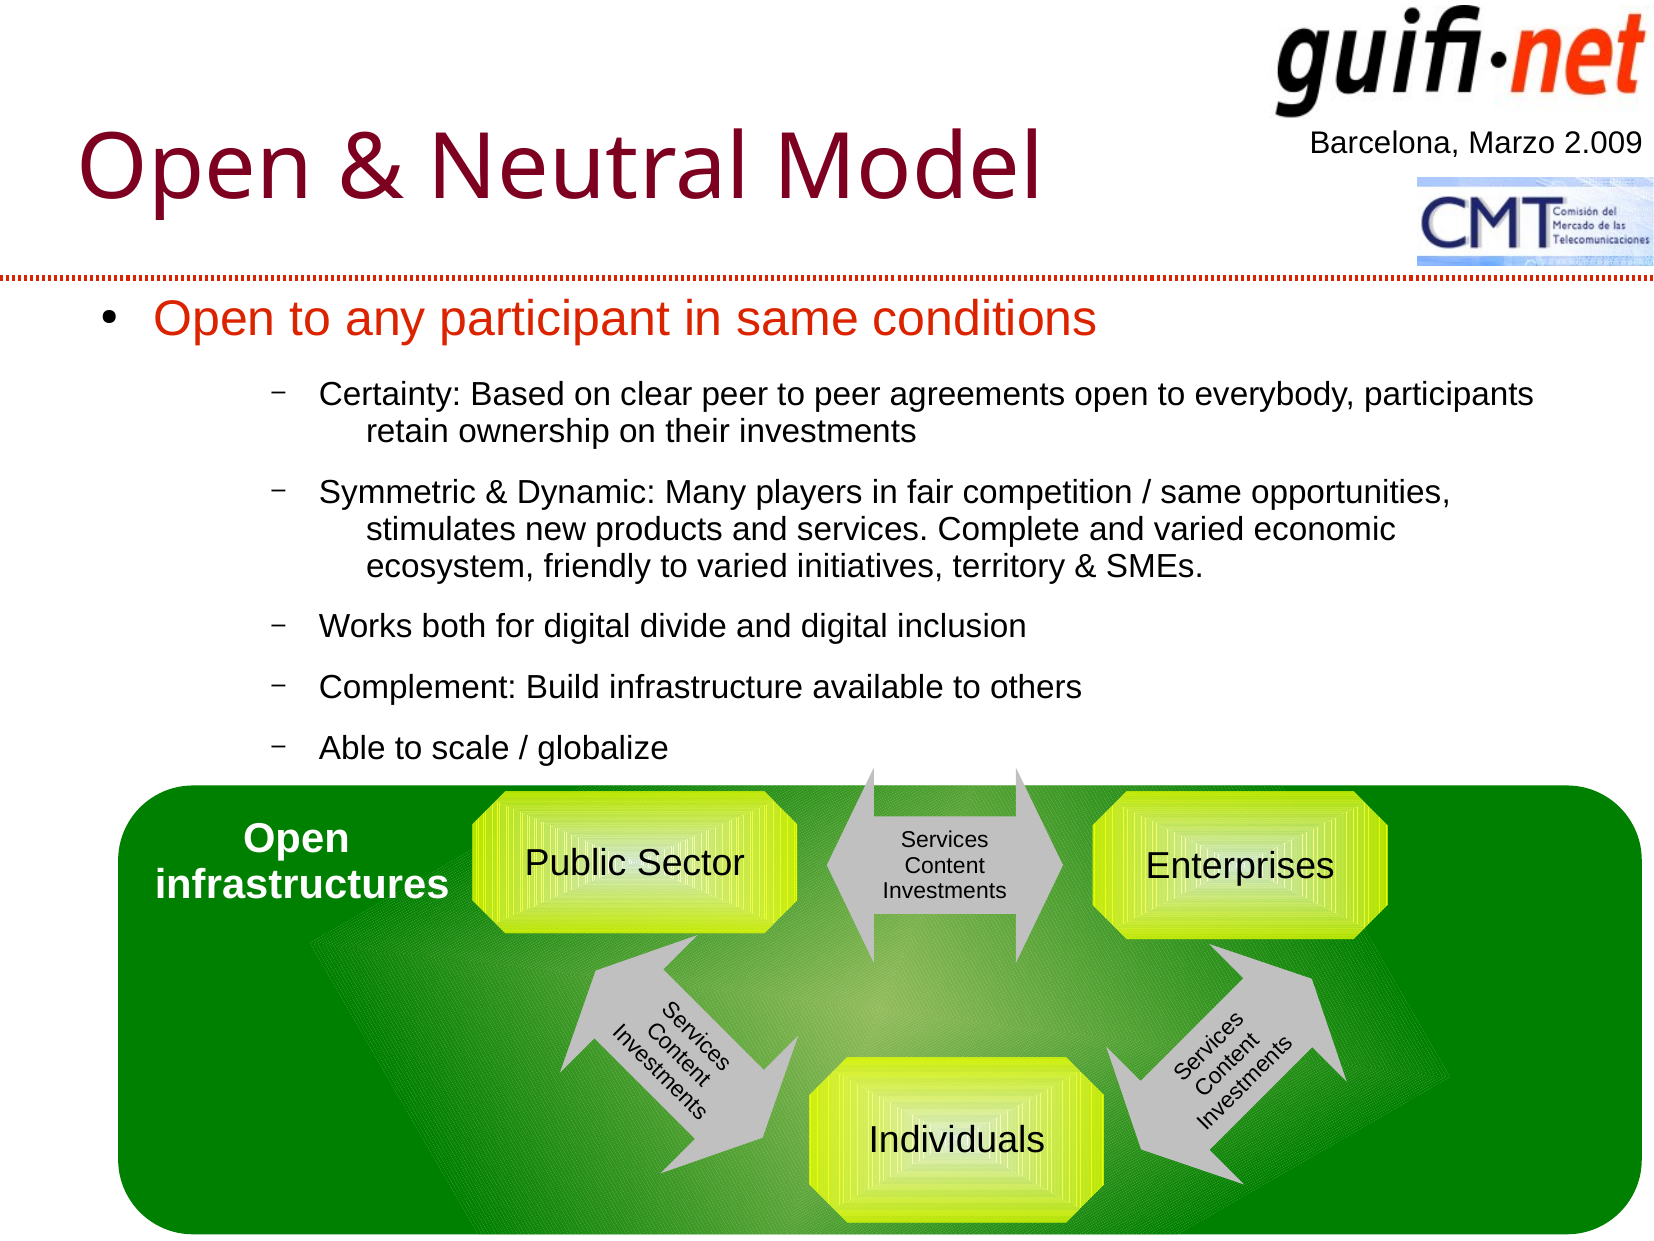

# Open & Neutral Model
Open to any participant in same conditions
Certainty: Based on clear peer to peer agreements open to everybody, participants retain ownership on their investments
Symmetric & Dynamic: Many players in fair competition / same opportunities, stimulates new products and services. Complete and varied economic ecosystem, friendly to varied initiatives, territory & SMEs.
Works both for digital divide and digital inclusion
Complement: Build infrastructure available to others
Able to scale / globalize
Services
Content
Investments
Open
infrastructures
Public Sector
Enterprises
Services
Content
Investments
Services
Content
Investments
Individuals